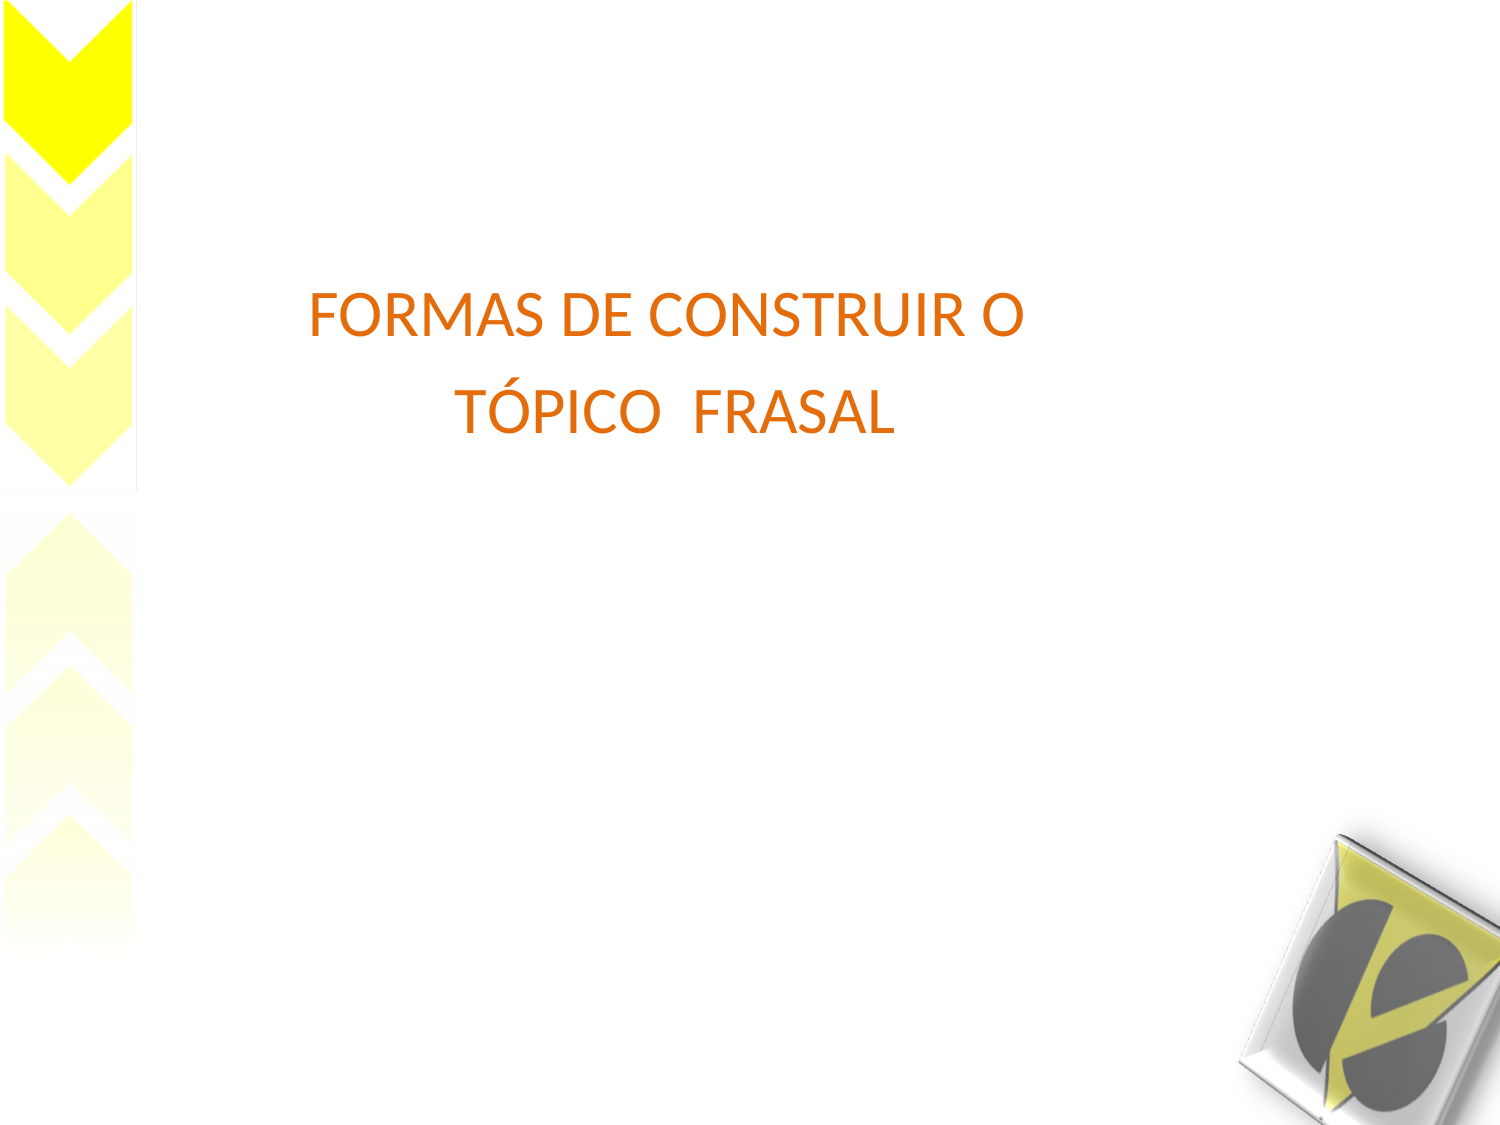

# FORMAS DE CONSTRUIR O
TÓPICO FRASAL